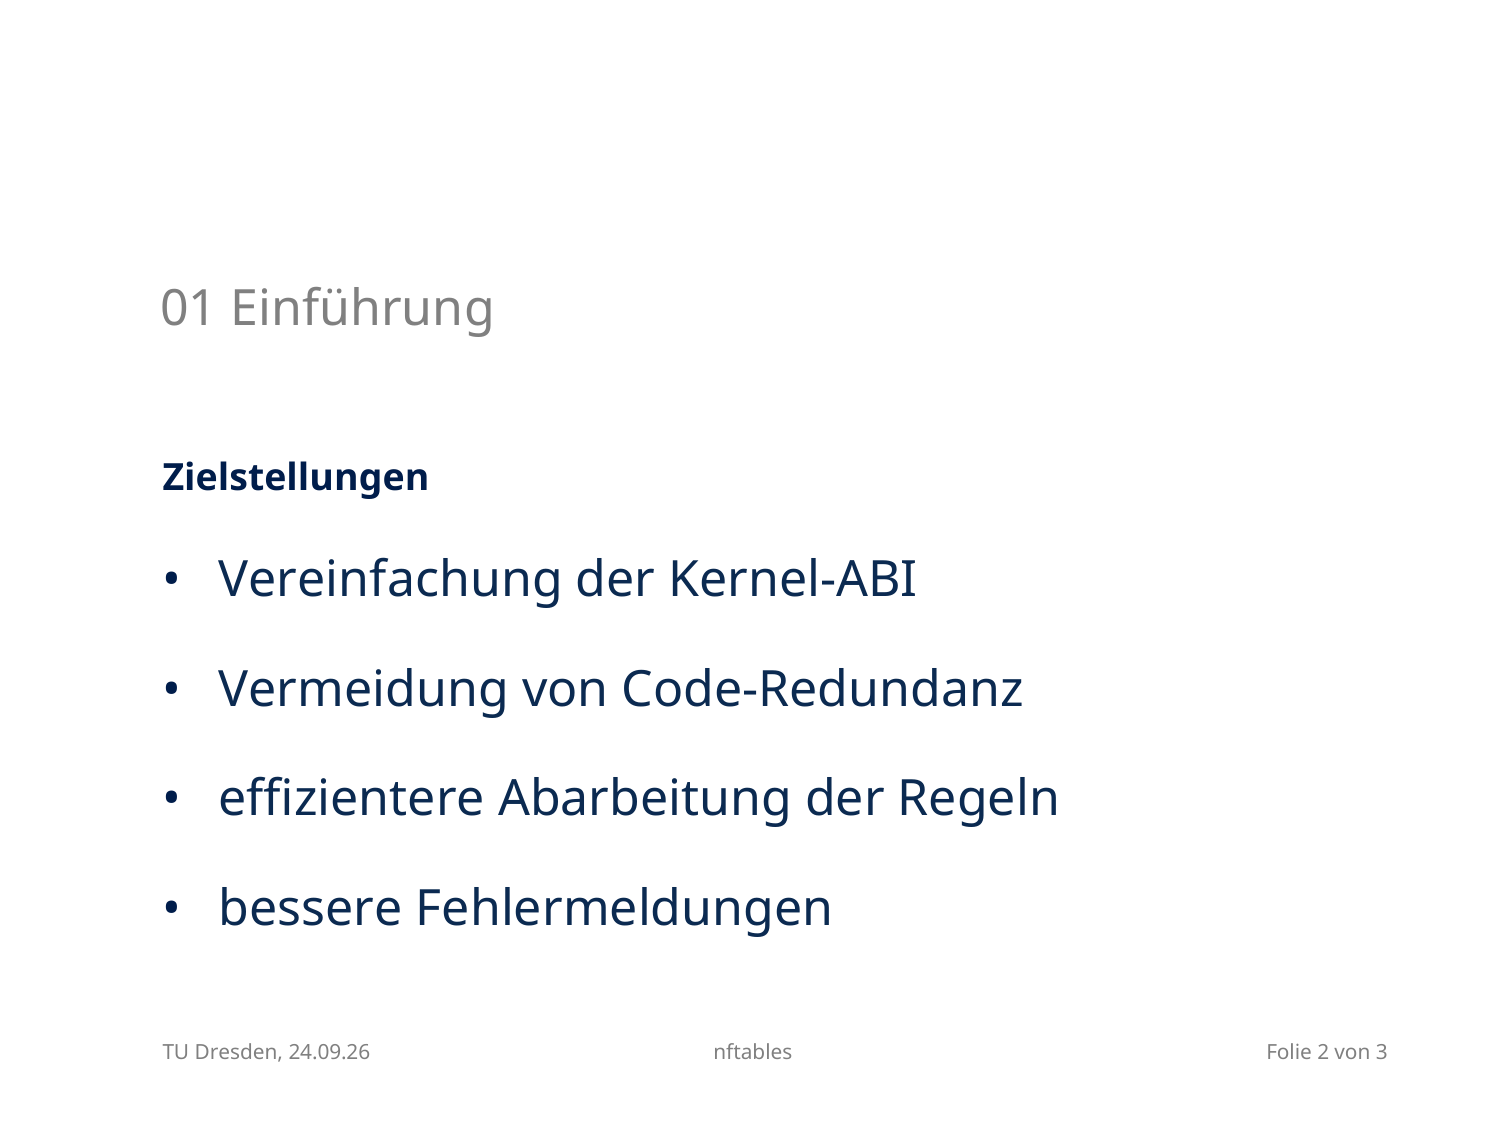

# 01 Einführung
Zielstellungen
Vereinfachung der Kernel-ABI
Vermeidung von Code-Redundanz
effizientere Abarbeitung der Regeln
bessere Fehlermeldungen
2